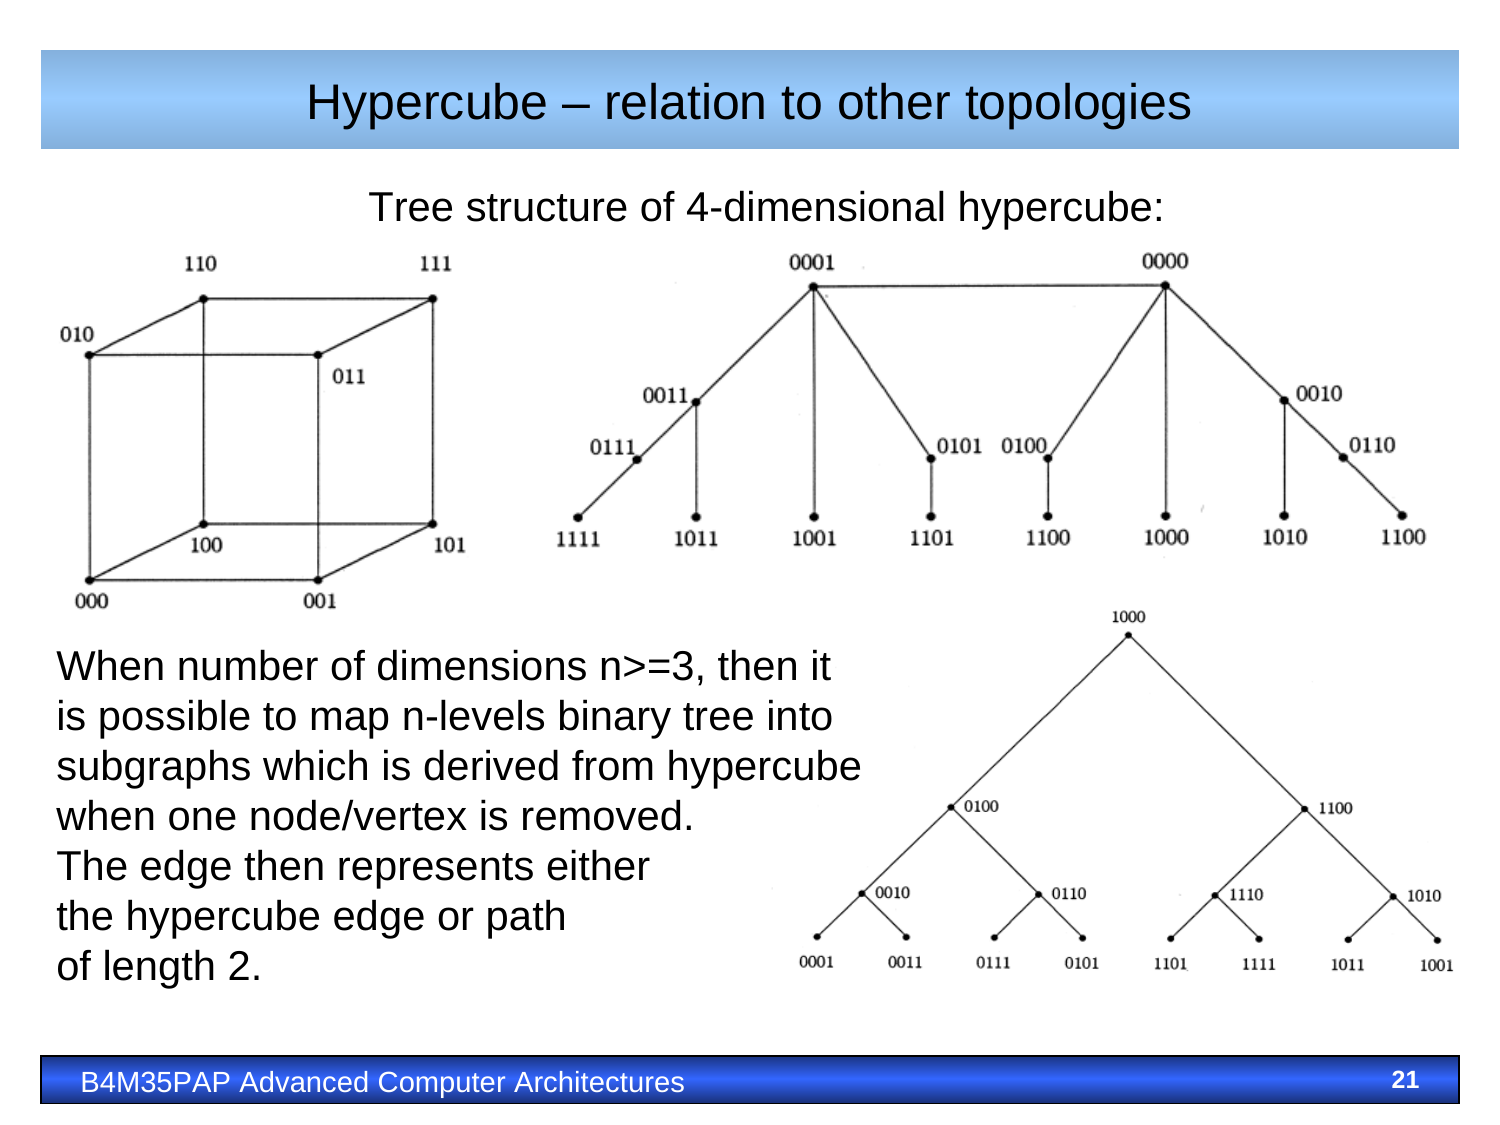

# Hypercube – relation to other topologies
				 Tree structure of 4-dimensional hypercube:
When number of dimensions n>=3, then it
is possible to map n-levels binary tree into
subgraphs which is derived from hypercube
when one node/vertex is removed.
The edge then represents either
the hypercube edge or path
of length 2.